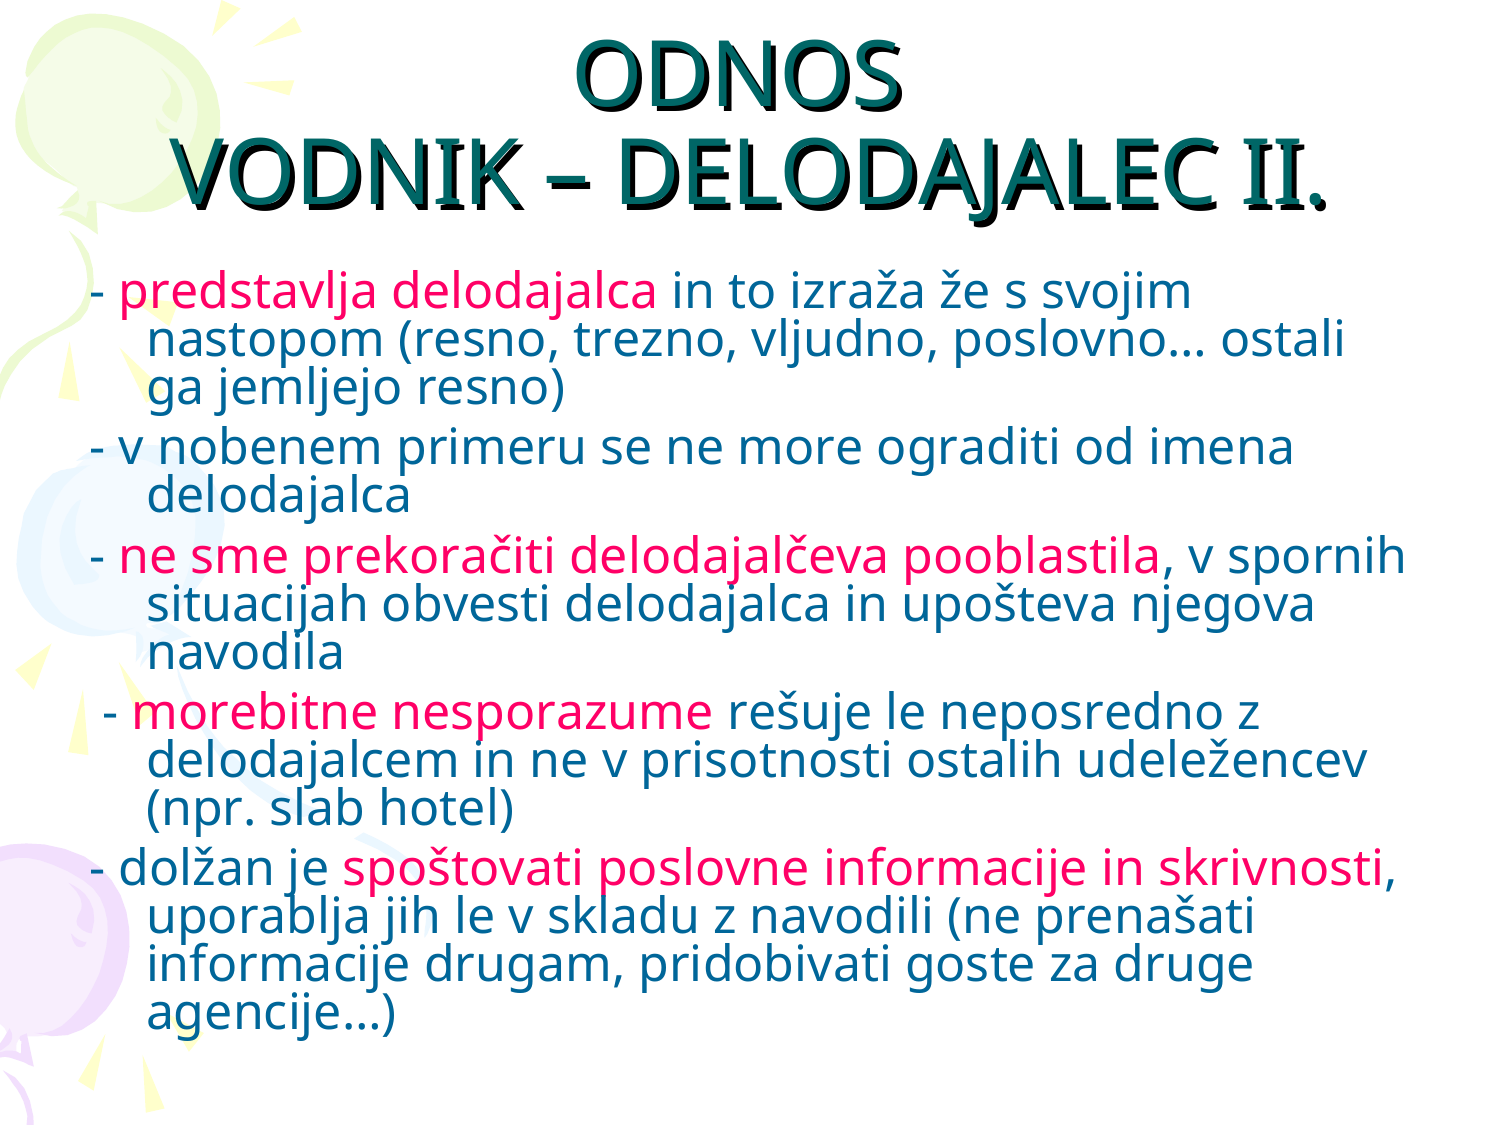

# ODNOS VODNIK – DELODAJALEC II.
- predstavlja delodajalca in to izraža že s svojim nastopom (resno, trezno, vljudno, poslovno… ostali ga jemljejo resno)
- v nobenem primeru se ne more ograditi od imena delodajalca
- ne sme prekoračiti delodajalčeva pooblastila, v spornih situacijah obvesti delodajalca in upošteva njegova navodila
 - morebitne nesporazume rešuje le neposredno z delodajalcem in ne v prisotnosti ostalih udeležencev (npr. slab hotel)
- dolžan je spoštovati poslovne informacije in skrivnosti, uporablja jih le v skladu z navodili (ne prenašati informacije drugam, pridobivati goste za druge agencije…)